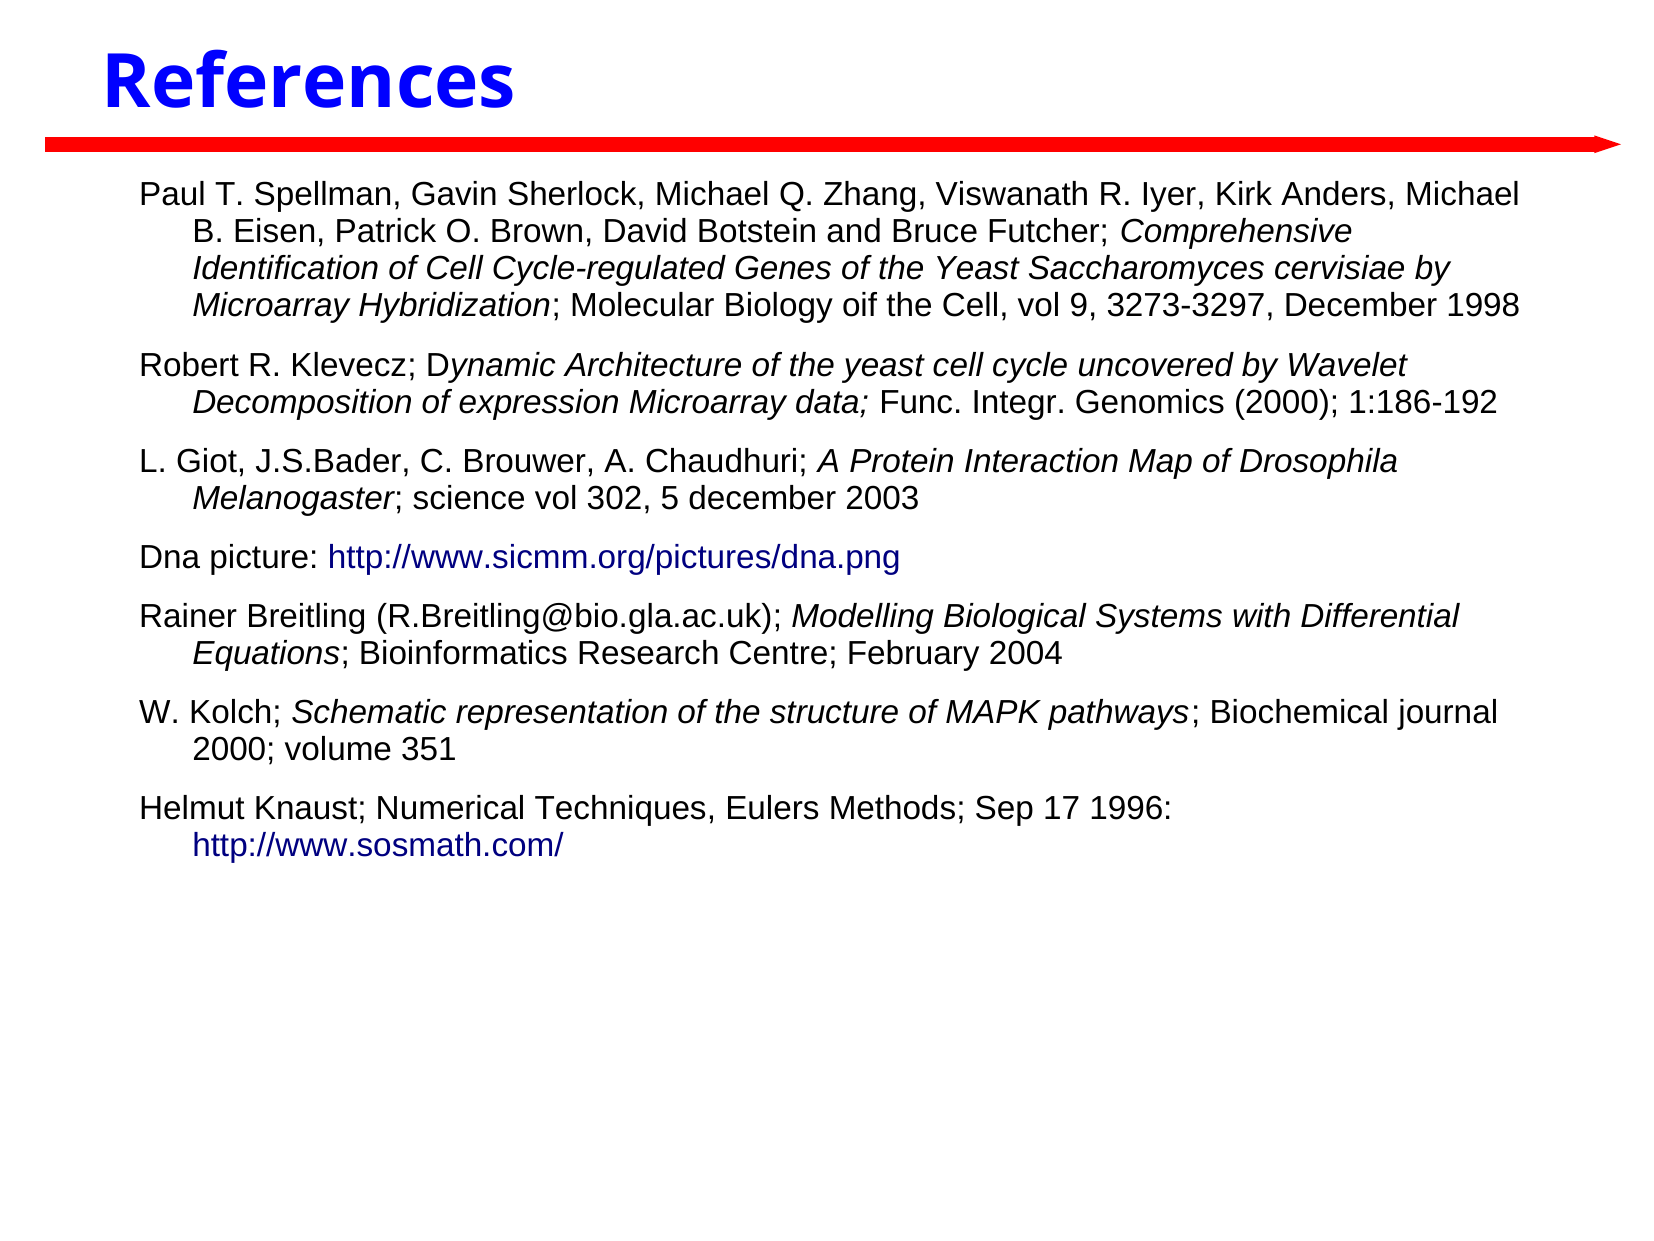

# References
Paul T. Spellman, Gavin Sherlock, Michael Q. Zhang, Viswanath R. Iyer, Kirk Anders, Michael B. Eisen, Patrick O. Brown, David Botstein and Bruce Futcher; Comprehensive Identification of Cell Cycle-regulated Genes of the Yeast Saccharomyces cervisiae by Microarray Hybridization; Molecular Biology oif the Cell, vol 9, 3273-3297, December 1998
Robert R. Klevecz; Dynamic Architecture of the yeast cell cycle uncovered by Wavelet Decomposition of expression Microarray data; Func. Integr. Genomics (2000); 1:186-192
L. Giot, J.S.Bader, C. Brouwer, A. Chaudhuri; A Protein Interaction Map of Drosophila Melanogaster; science vol 302, 5 december 2003
Dna picture: http://www.sicmm.org/pictures/dna.png
Rainer Breitling (R.Breitling@bio.gla.ac.uk); Modelling Biological Systems with Differential Equations; Bioinformatics Research Centre; February 2004
W. Kolch; Schematic representation of the structure of MAPK pathways; Biochemical journal 2000; volume 351
Helmut Knaust; Numerical Techniques, Eulers Methods; Sep 17 1996: http://www.sosmath.com/